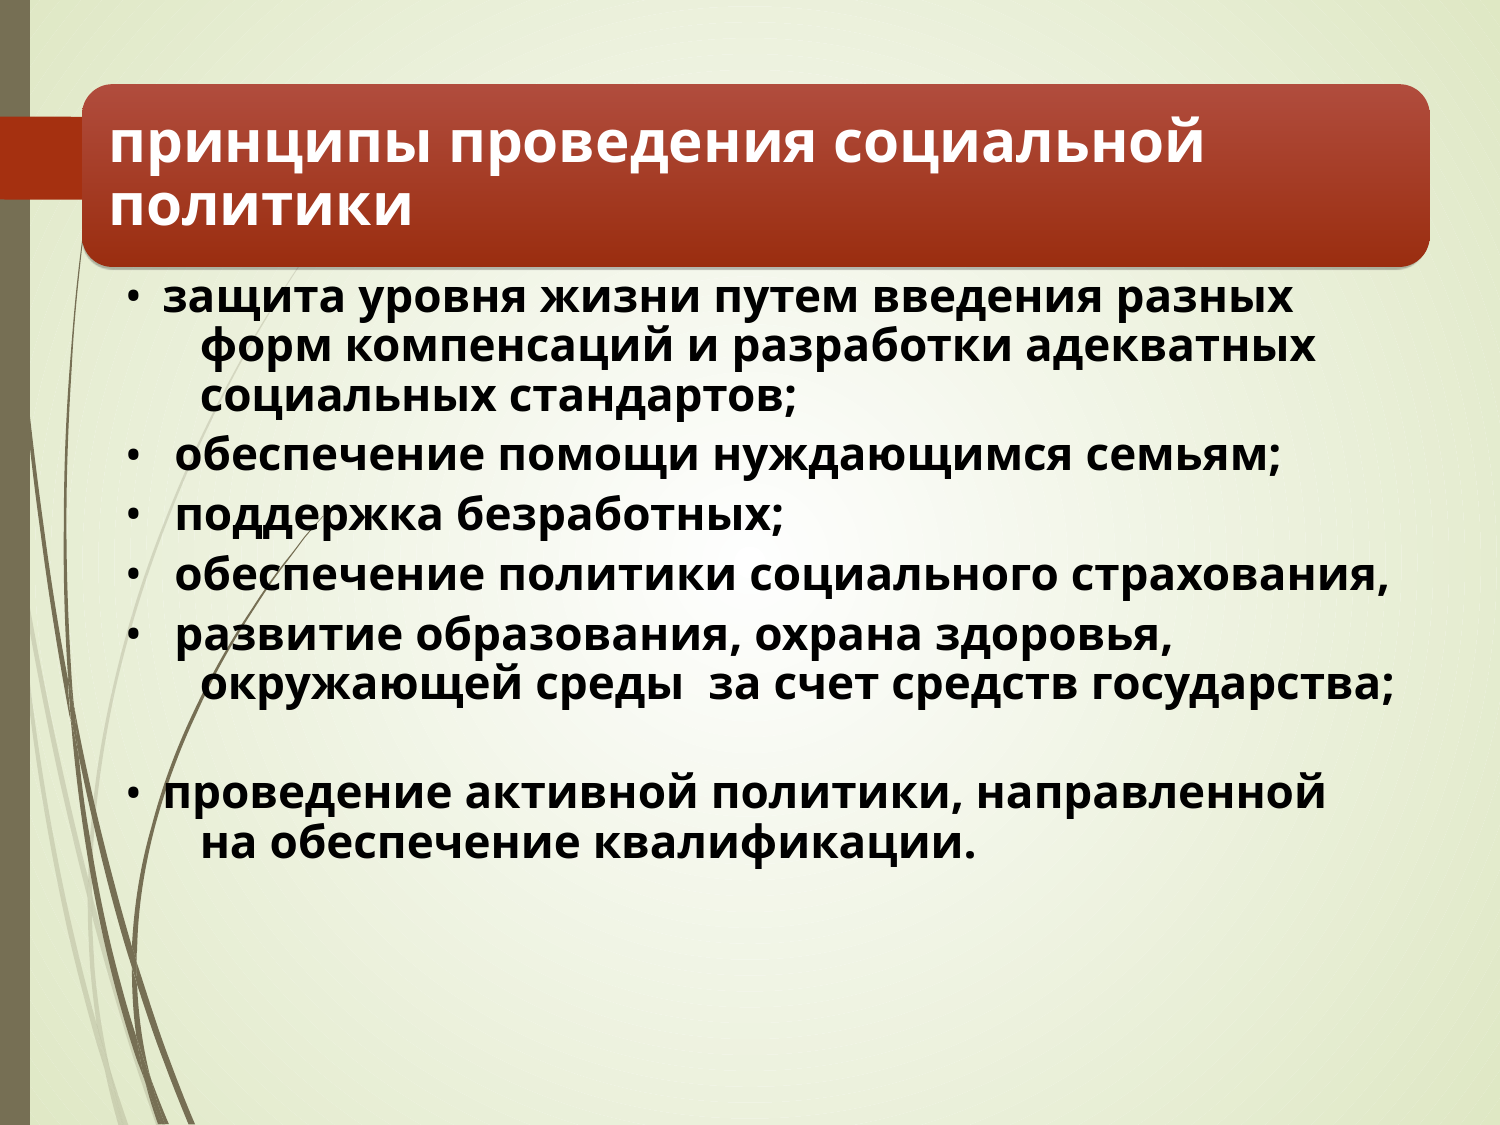

принципы проведения социальной политики
защита уровня жизни путем введения разных форм компенсаций и разработки адекватных социальных стандартов;
 обеспечение помощи нуждающимся семьям;
 поддержка безработных;
 обеспечение политики социального страхования,
 развитие образования, охрана здоровья, окружающей среды за счет средств государства;
проведение активной политики, направленной на обеспечение квалификации.